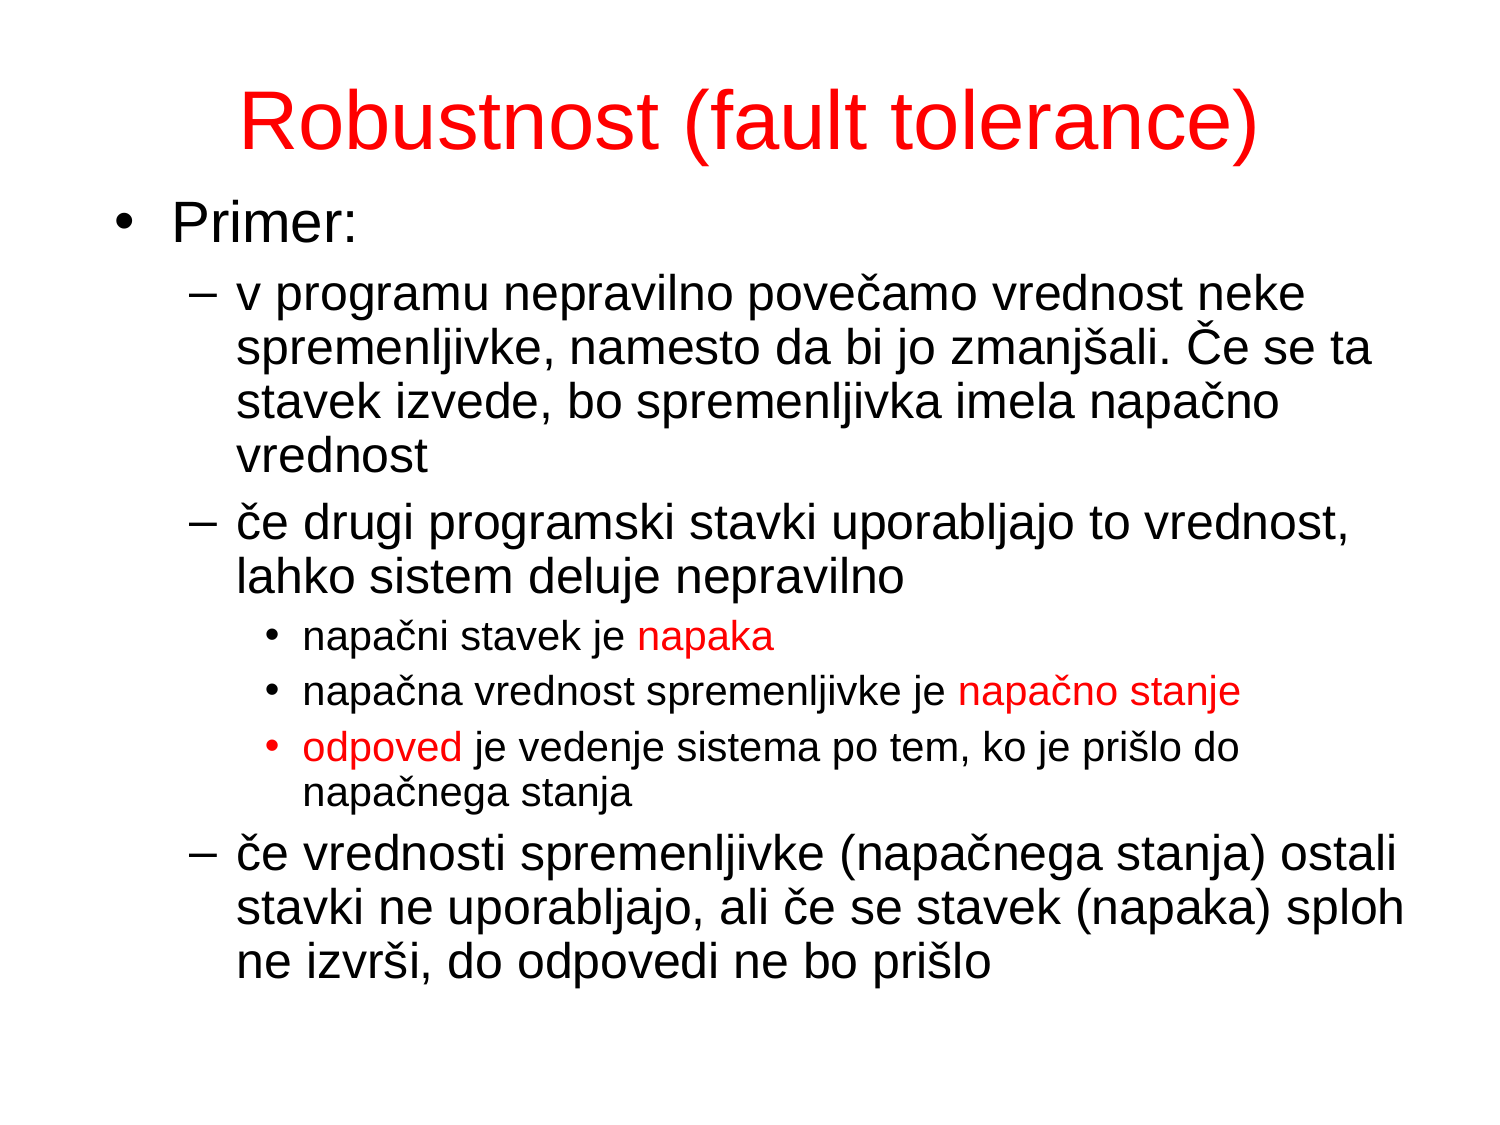

# Robustnost (fault tolerance)
Primer:
v programu nepravilno povečamo vrednost neke spremenljivke, namesto da bi jo zmanjšali. Če se ta stavek izvede, bo spremenljivka imela napačno vrednost
če drugi programski stavki uporabljajo to vrednost, lahko sistem deluje nepravilno
napačni stavek je napaka
napačna vrednost spremenljivke je napačno stanje
odpoved je vedenje sistema po tem, ko je prišlo do napačnega stanja
če vrednosti spremenljivke (napačnega stanja) ostali stavki ne uporabljajo, ali če se stavek (napaka) sploh ne izvrši, do odpovedi ne bo prišlo